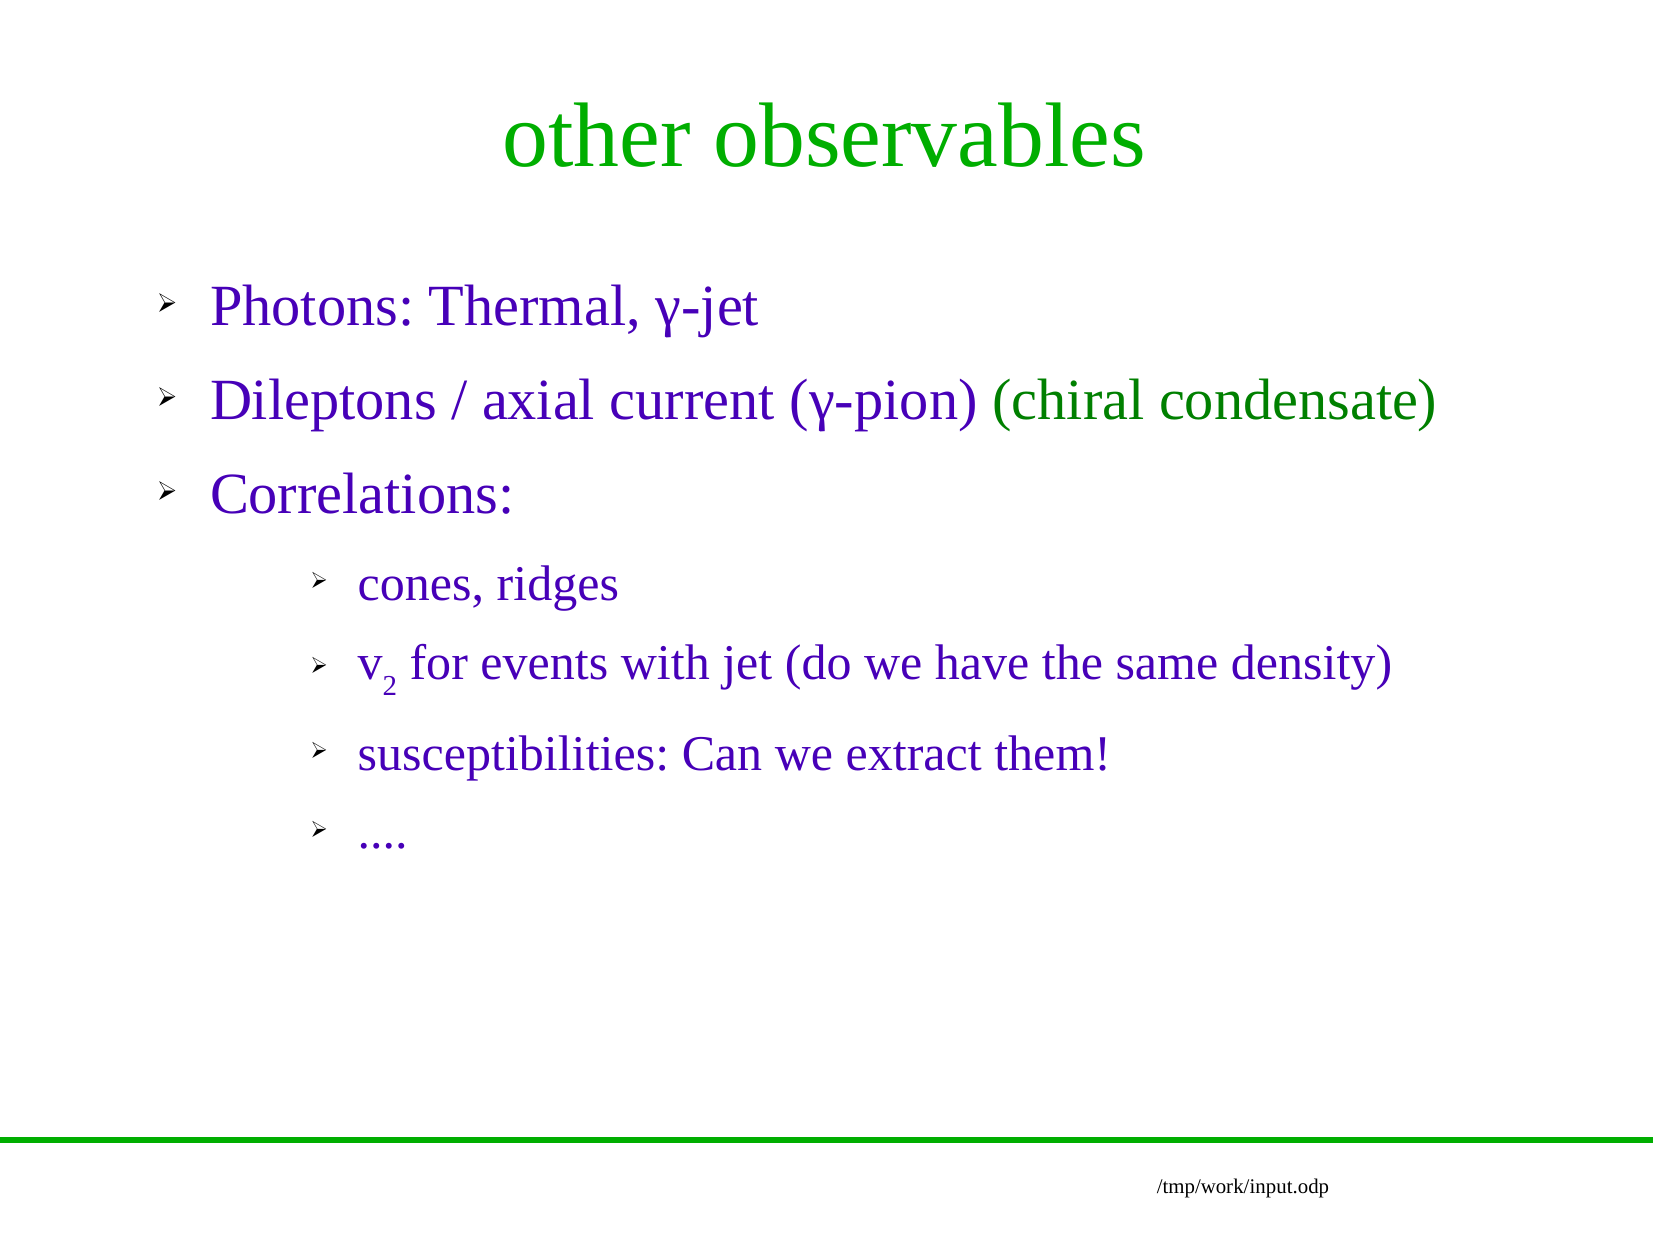

# other observables
Photons: Thermal, γ-jet
Dileptons / axial current (γ-pion) (chiral condensate)
Correlations:
cones, ridges
v2 for events with jet (do we have the same density)
susceptibilities: Can we extract them!
....